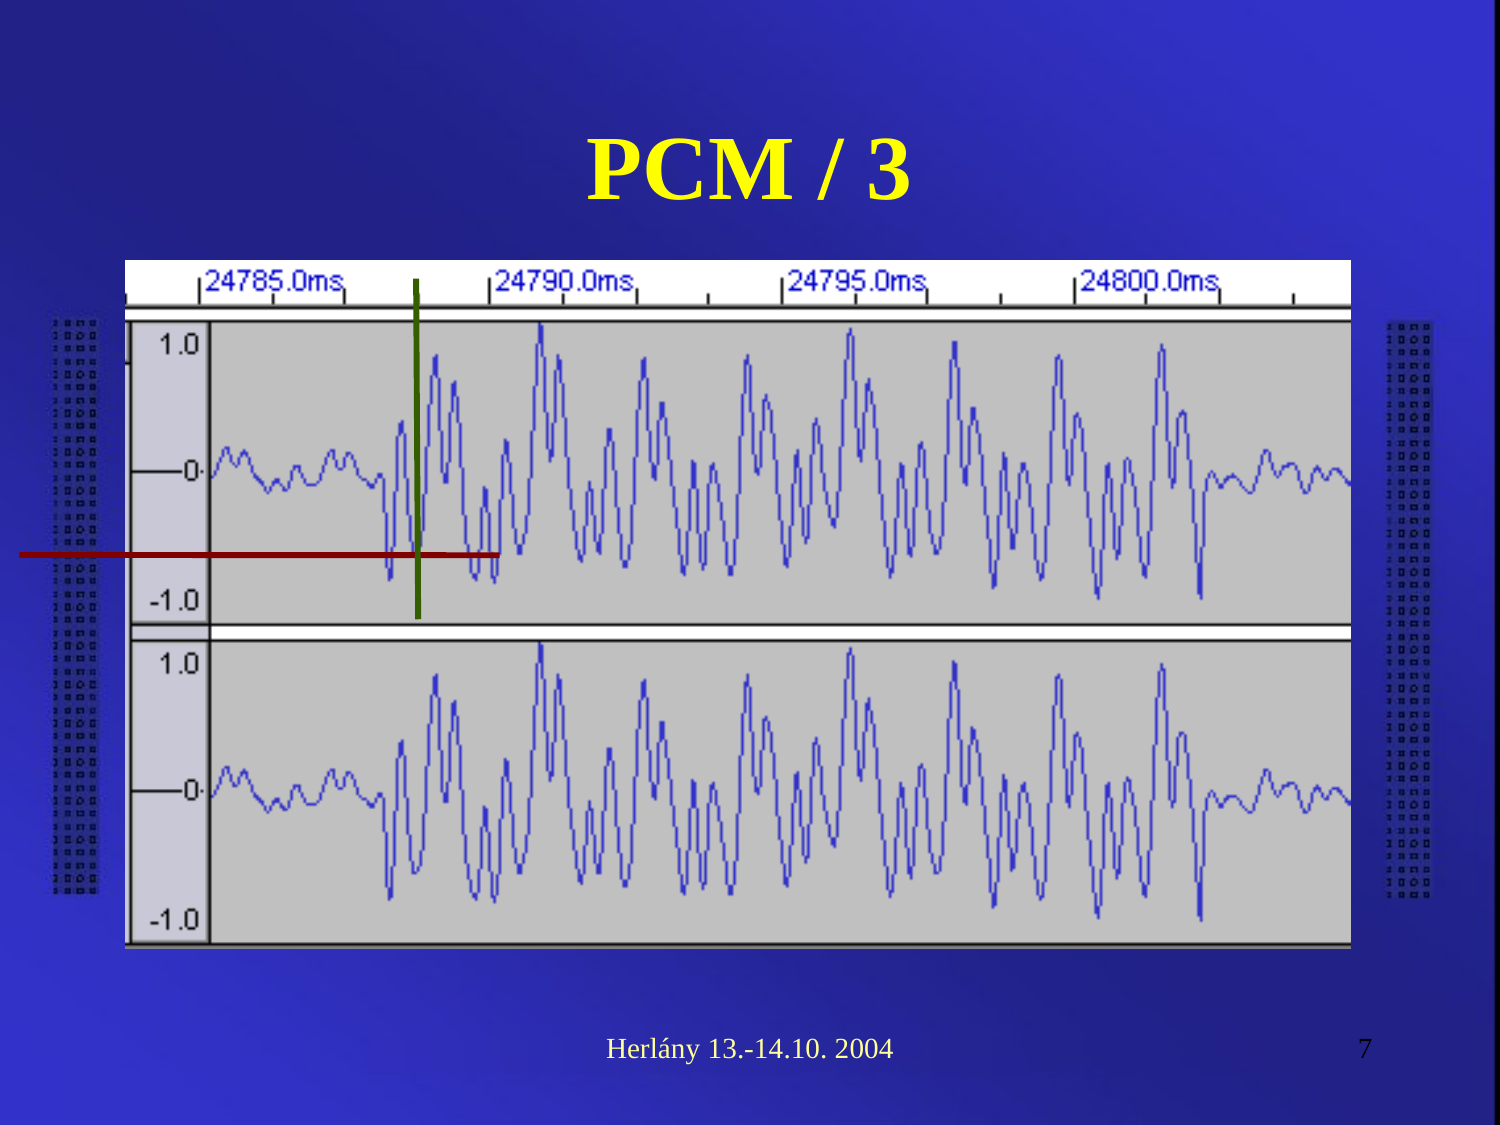

# PCM / 3
Herlány 13.-14.10. 2004